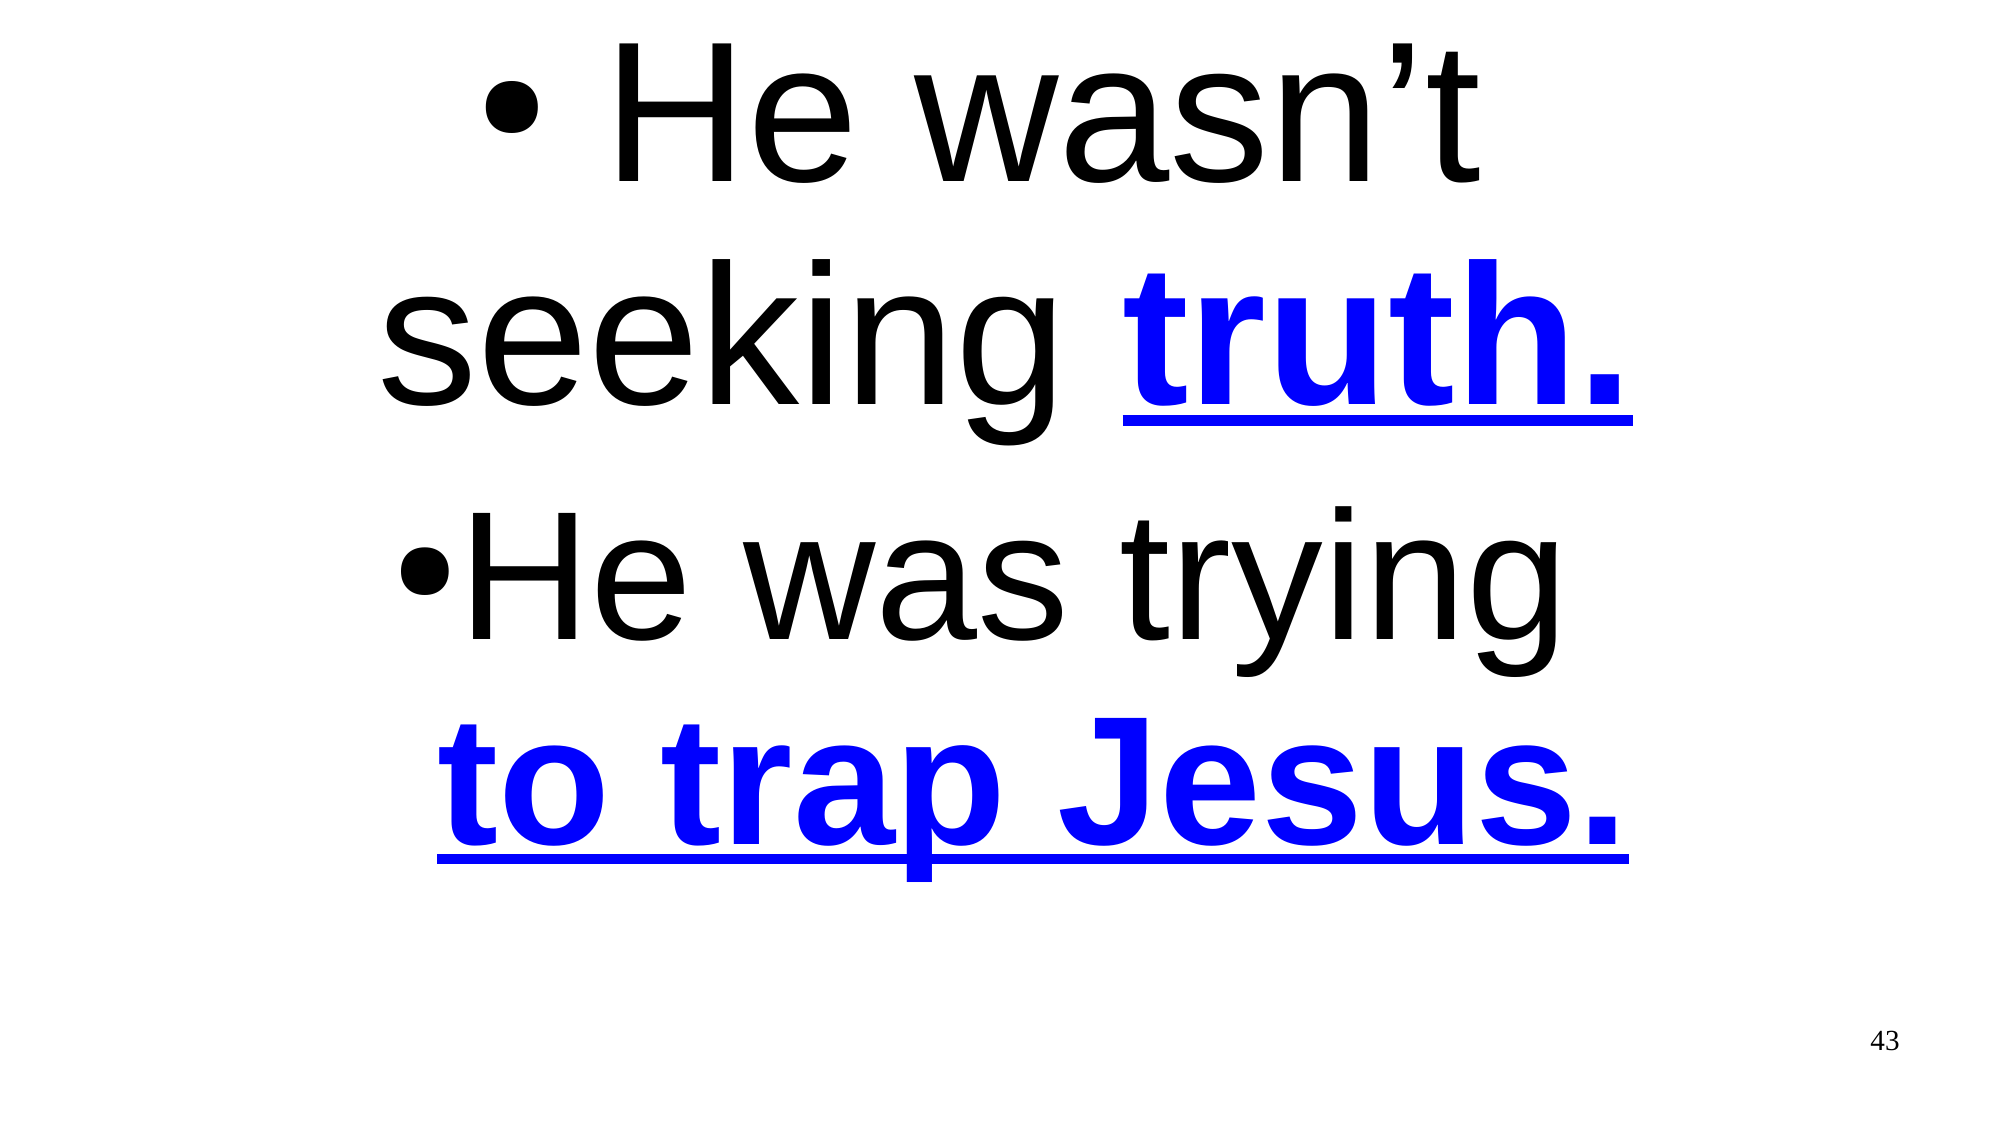

# He wasn’t seeking truth.
He was trying
to trap Jesus.
43